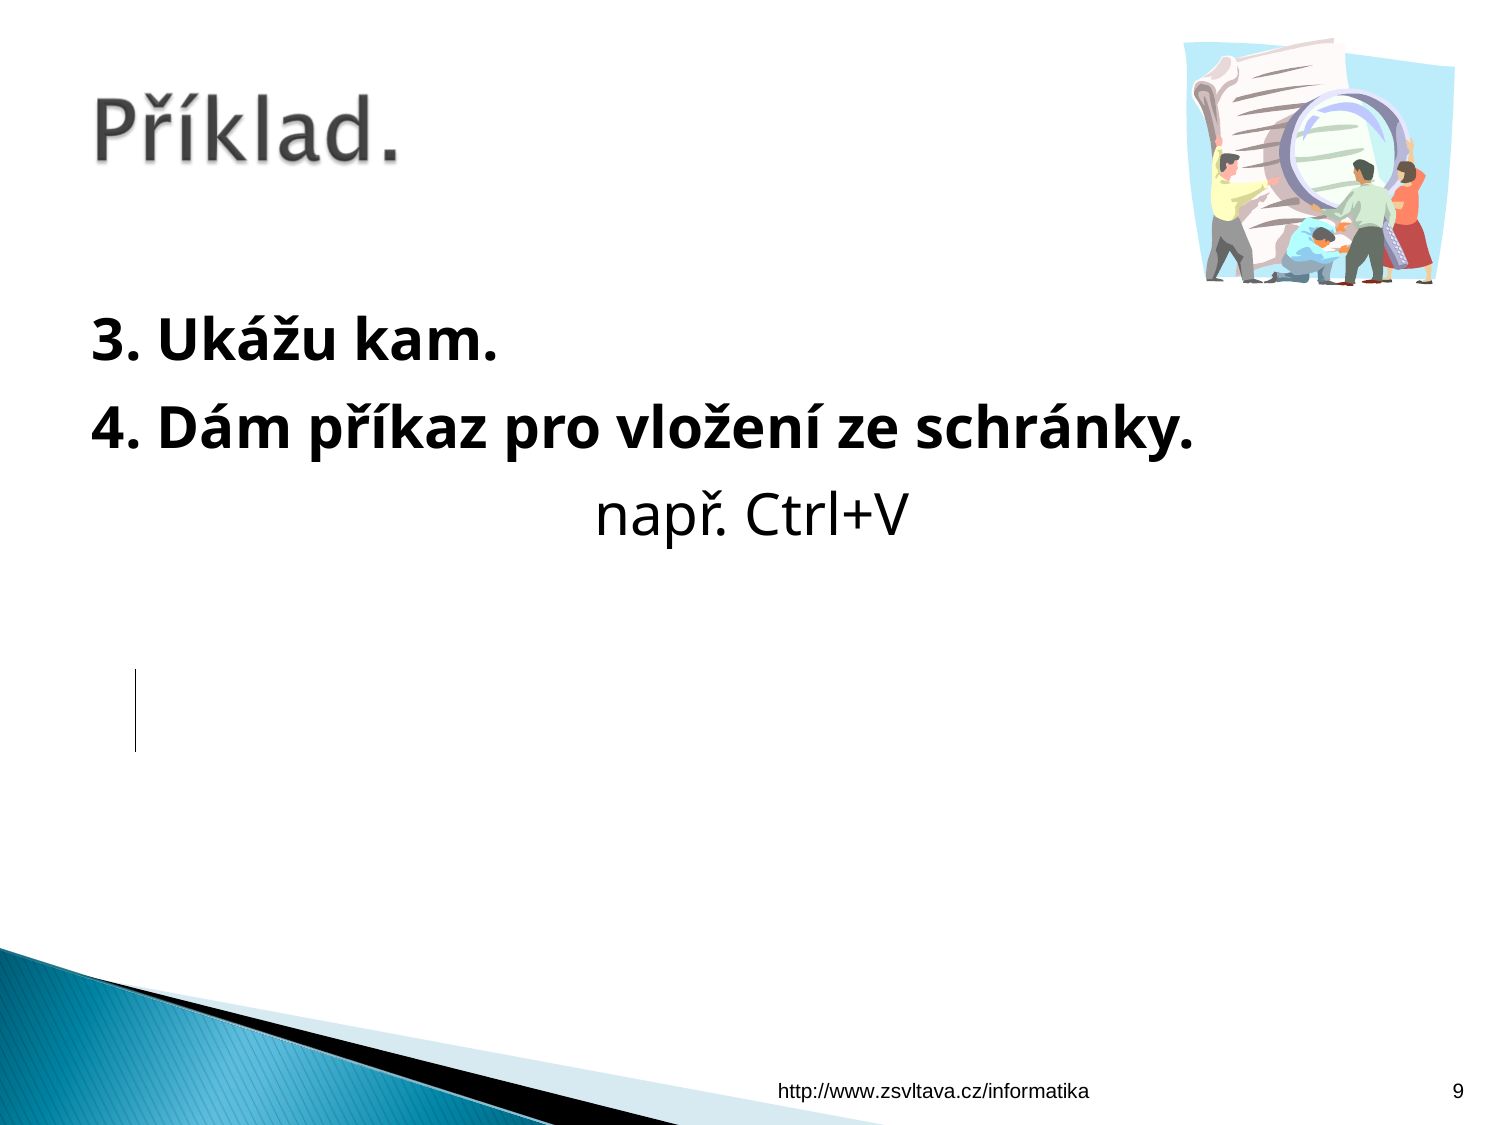

# 3. Ukážu kam.
4. Dám příkaz pro vložení ze schránky.
např. Ctrl+V
http://www.zsvltava.cz/informatika